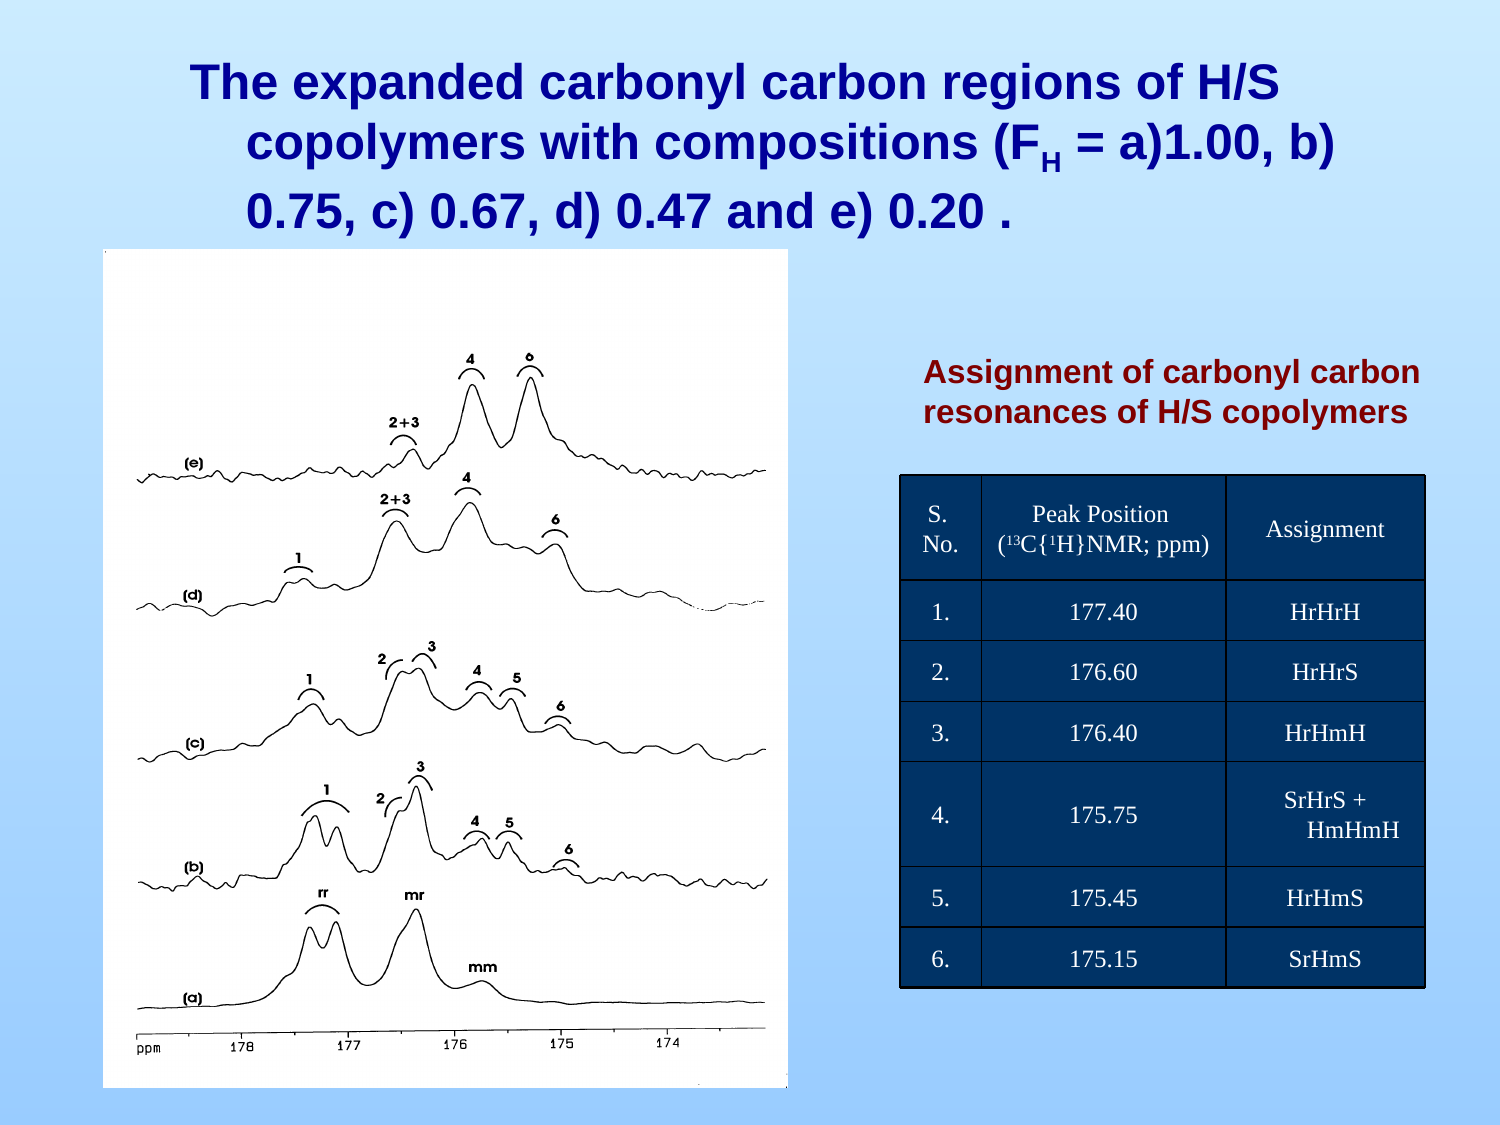

The expanded carbonyl carbon regions of H/S copolymers with compositions (FH = a)1.00, b) 0.75, c) 0.67, d) 0.47 and e) 0.20 .
Assignment of carbonyl carbon
resonances of H/S copolymers
S.
No.
Peak Position
(13C{1H}NMR; ppm)
Assignment
1.
177.40
HrHrH
2.
176.60
HrHrS
3.
176.40
HrHmH
4.
175.75
SrHrS + HmHmH
5.
175.45
HrHmS
6.
175.15
SrHmS